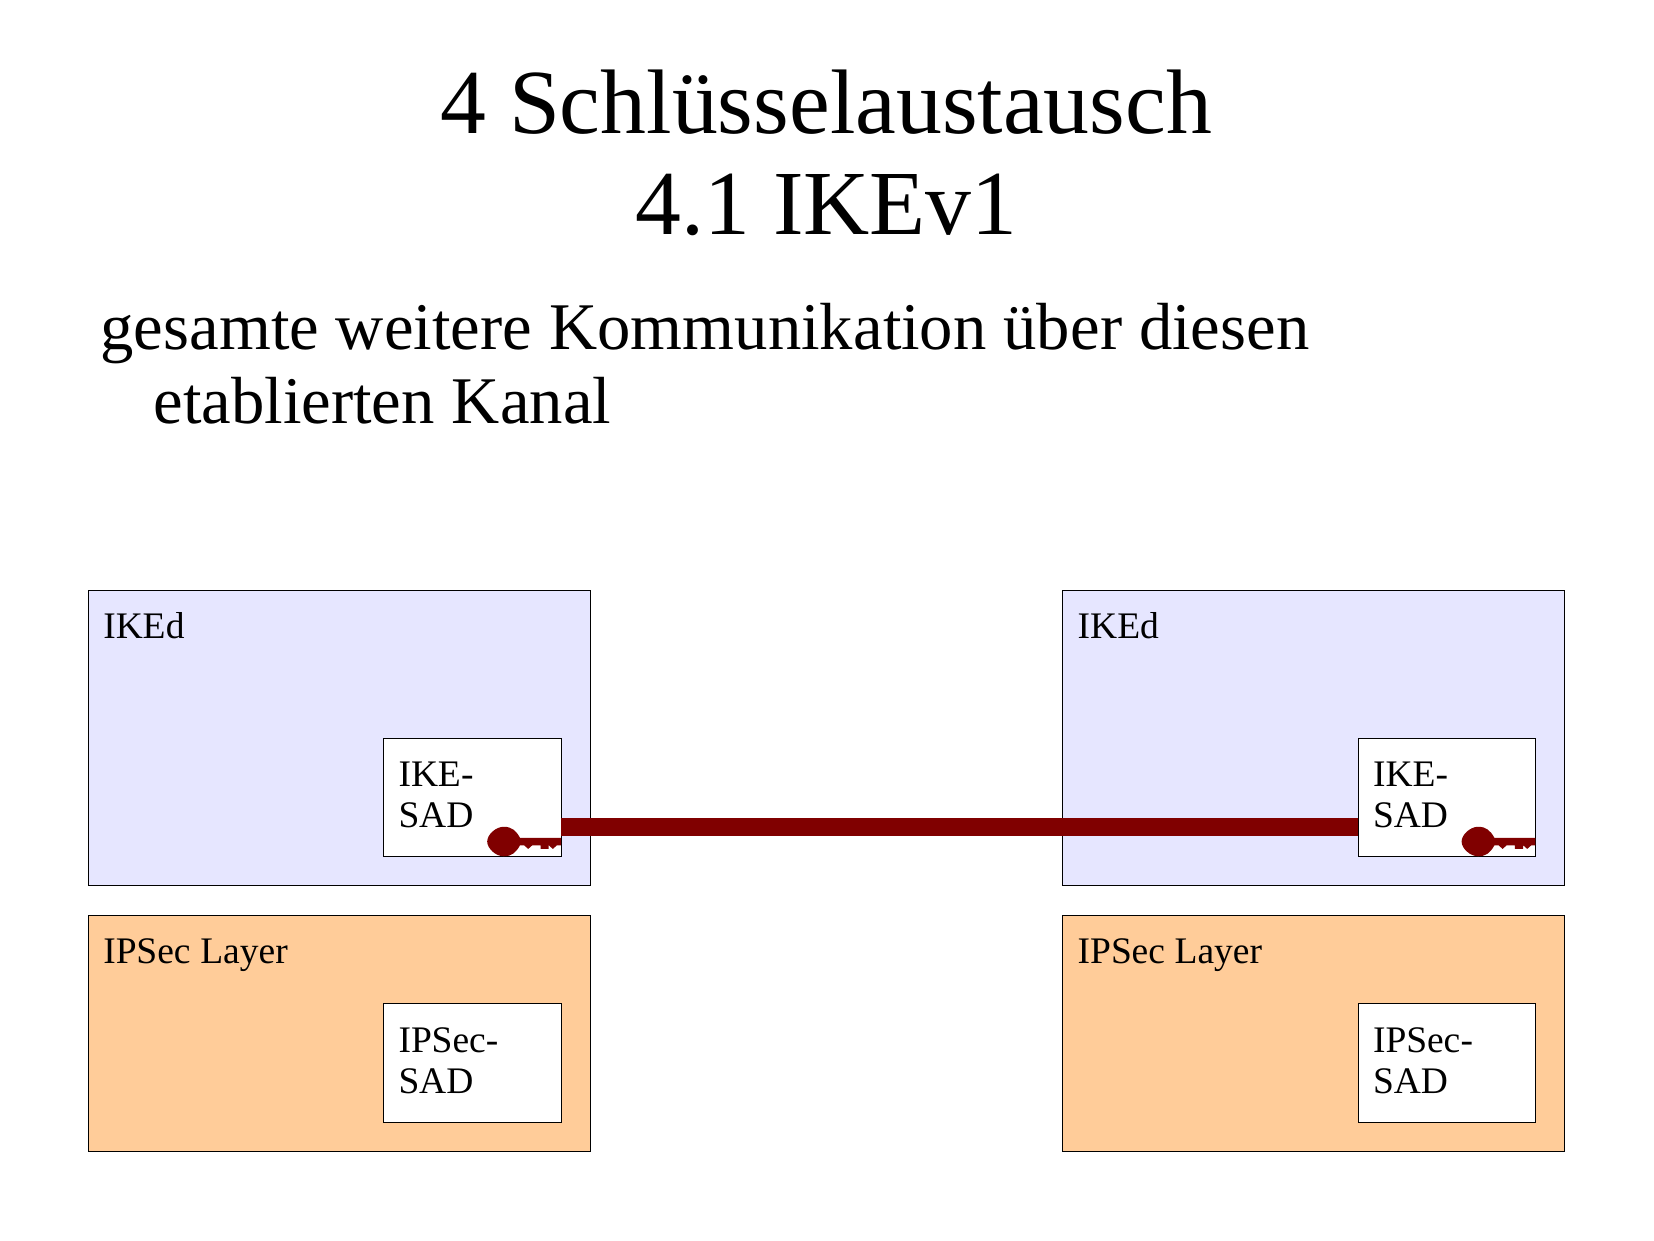

# 4 Schlüsselaustausch 4.1 IKEv1
gesamte weitere Kommunikation über diesen etablierten Kanal
IKEd
IKEd
IKE-
SAD
IKE-
SAD
IPSec Layer
IPSec Layer
IPSec-
SAD
IPSec-
SAD